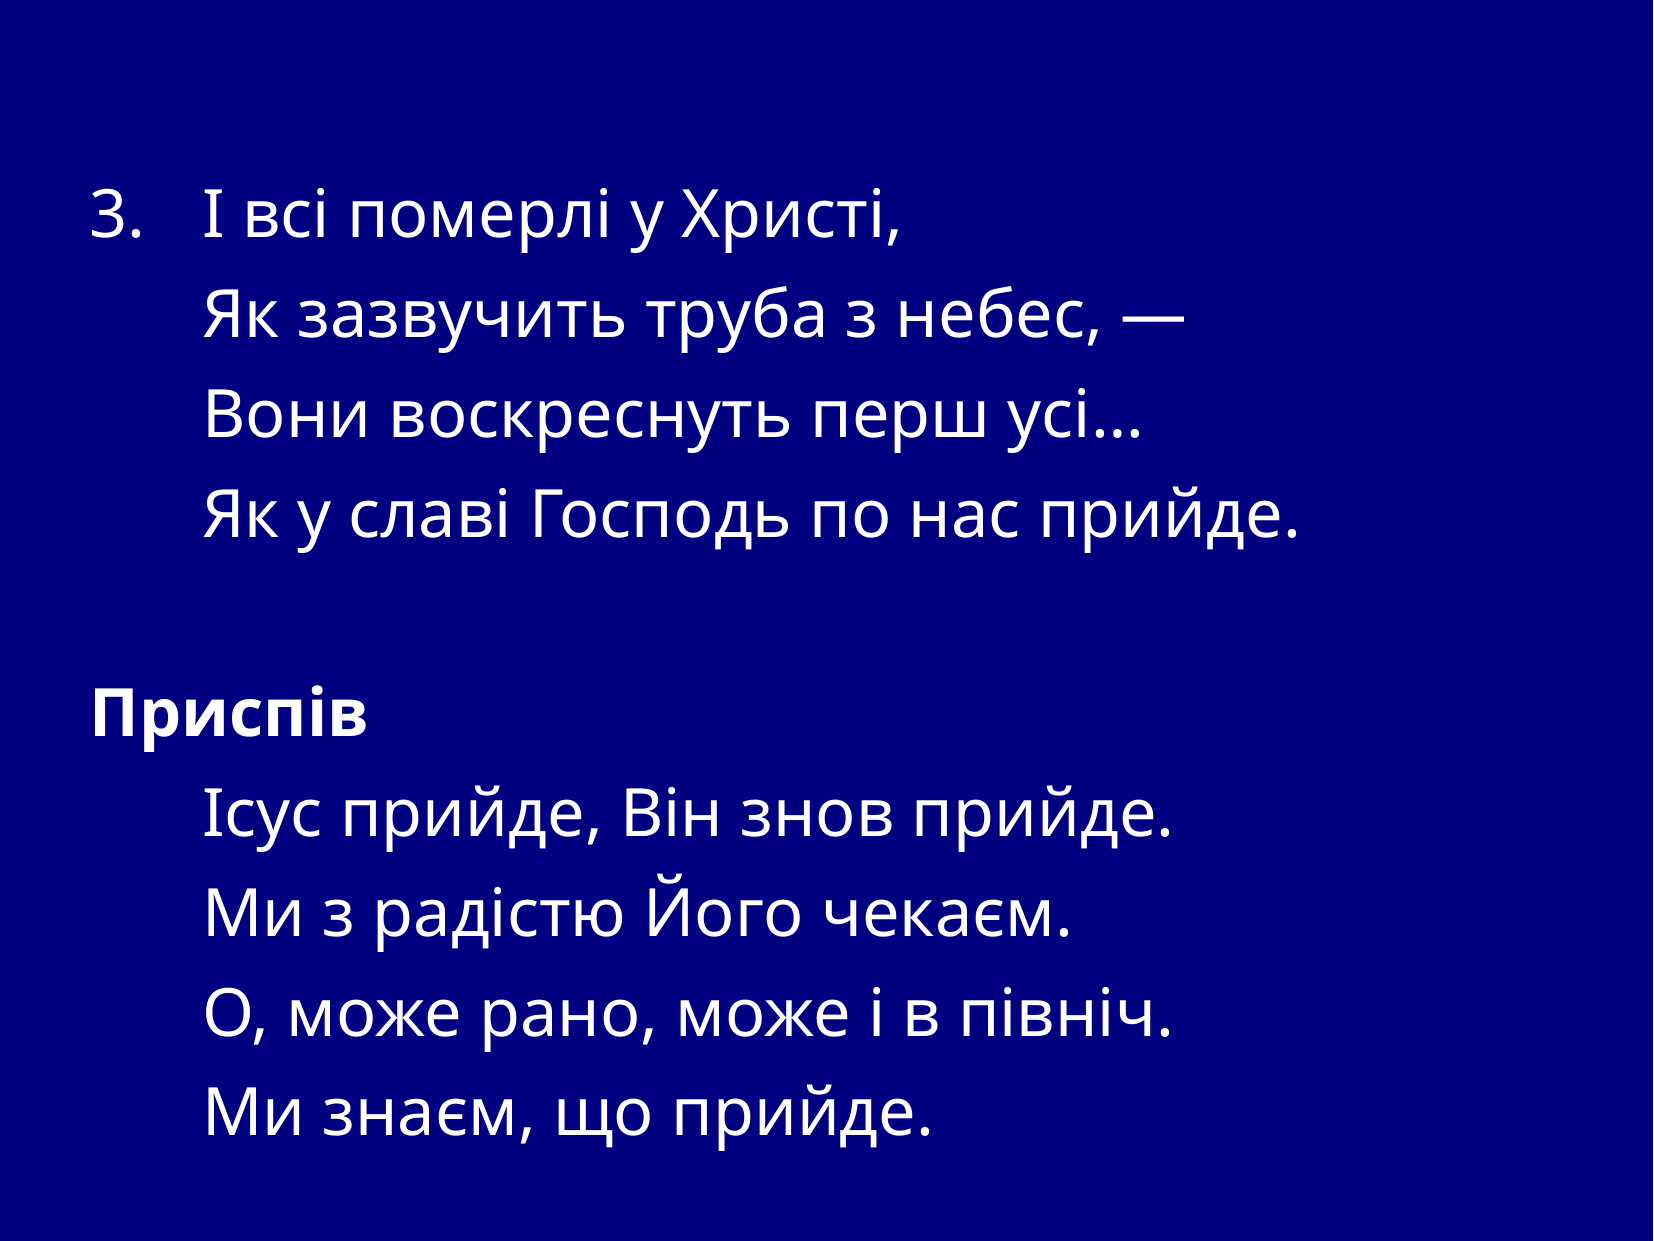

3.	І всі померлі у Христі,
	Як зазвучить труба з небес, —
	Вони воскреснуть перш усі…
	Як у славі Господь по нас прийде.
Приспів
	Ісус прийде, Він знов прийде.
	Ми з радістю Його чекаєм.
	О, може рано, може і в північ.
	Ми знаєм, що прийде.